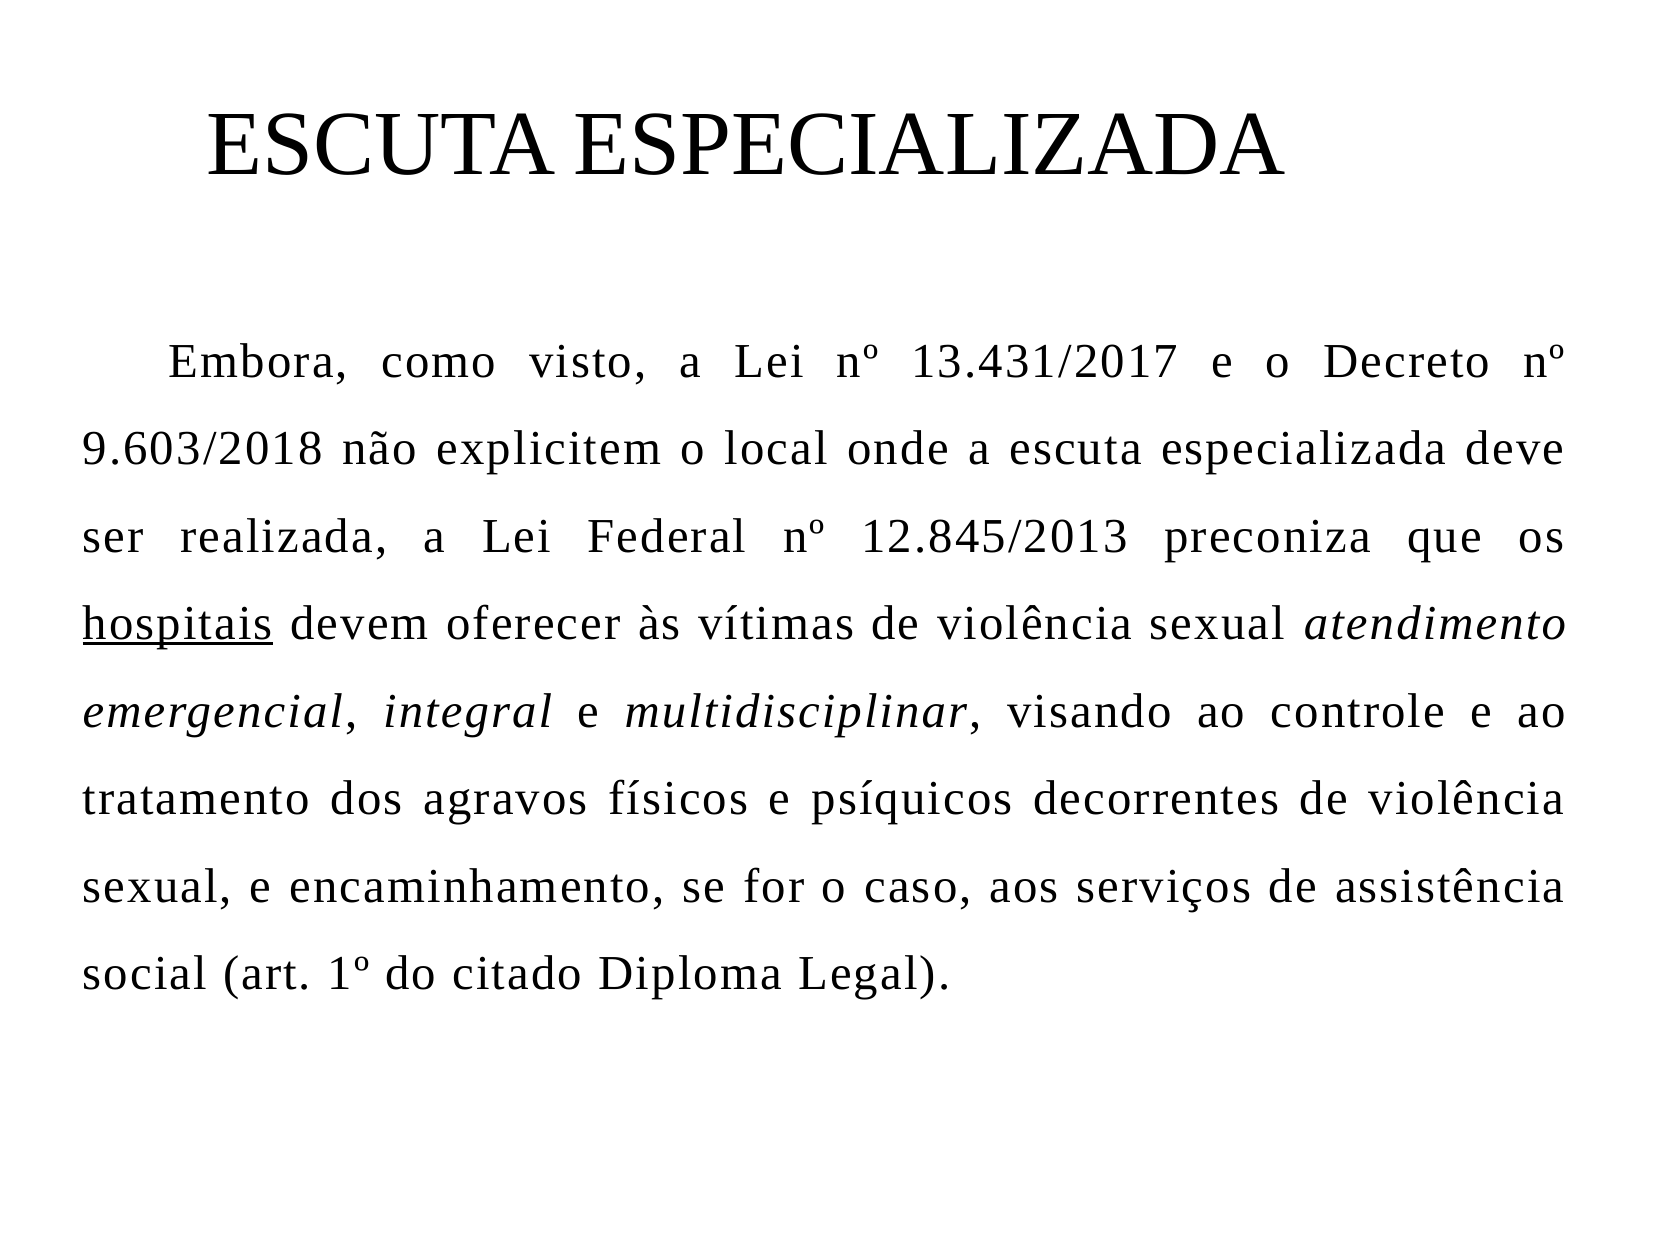

# ESCUTA ESPECIALIZADA
Embora, como visto, a Lei nº 13.431/2017 e o Decreto nº 9.603/2018 não explicitem o local onde a escuta especializada deve ser realizada, a Lei Federal nº 12.845/2013 preconiza que os hospitais devem oferecer às vítimas de violência sexual atendimento emergencial, integral e multidisciplinar, visando ao controle e ao tratamento dos agravos físicos e psíquicos decorrentes de violência sexual, e encaminhamento, se for o caso, aos serviços de assistência social (art. 1º do citado Diploma Legal).